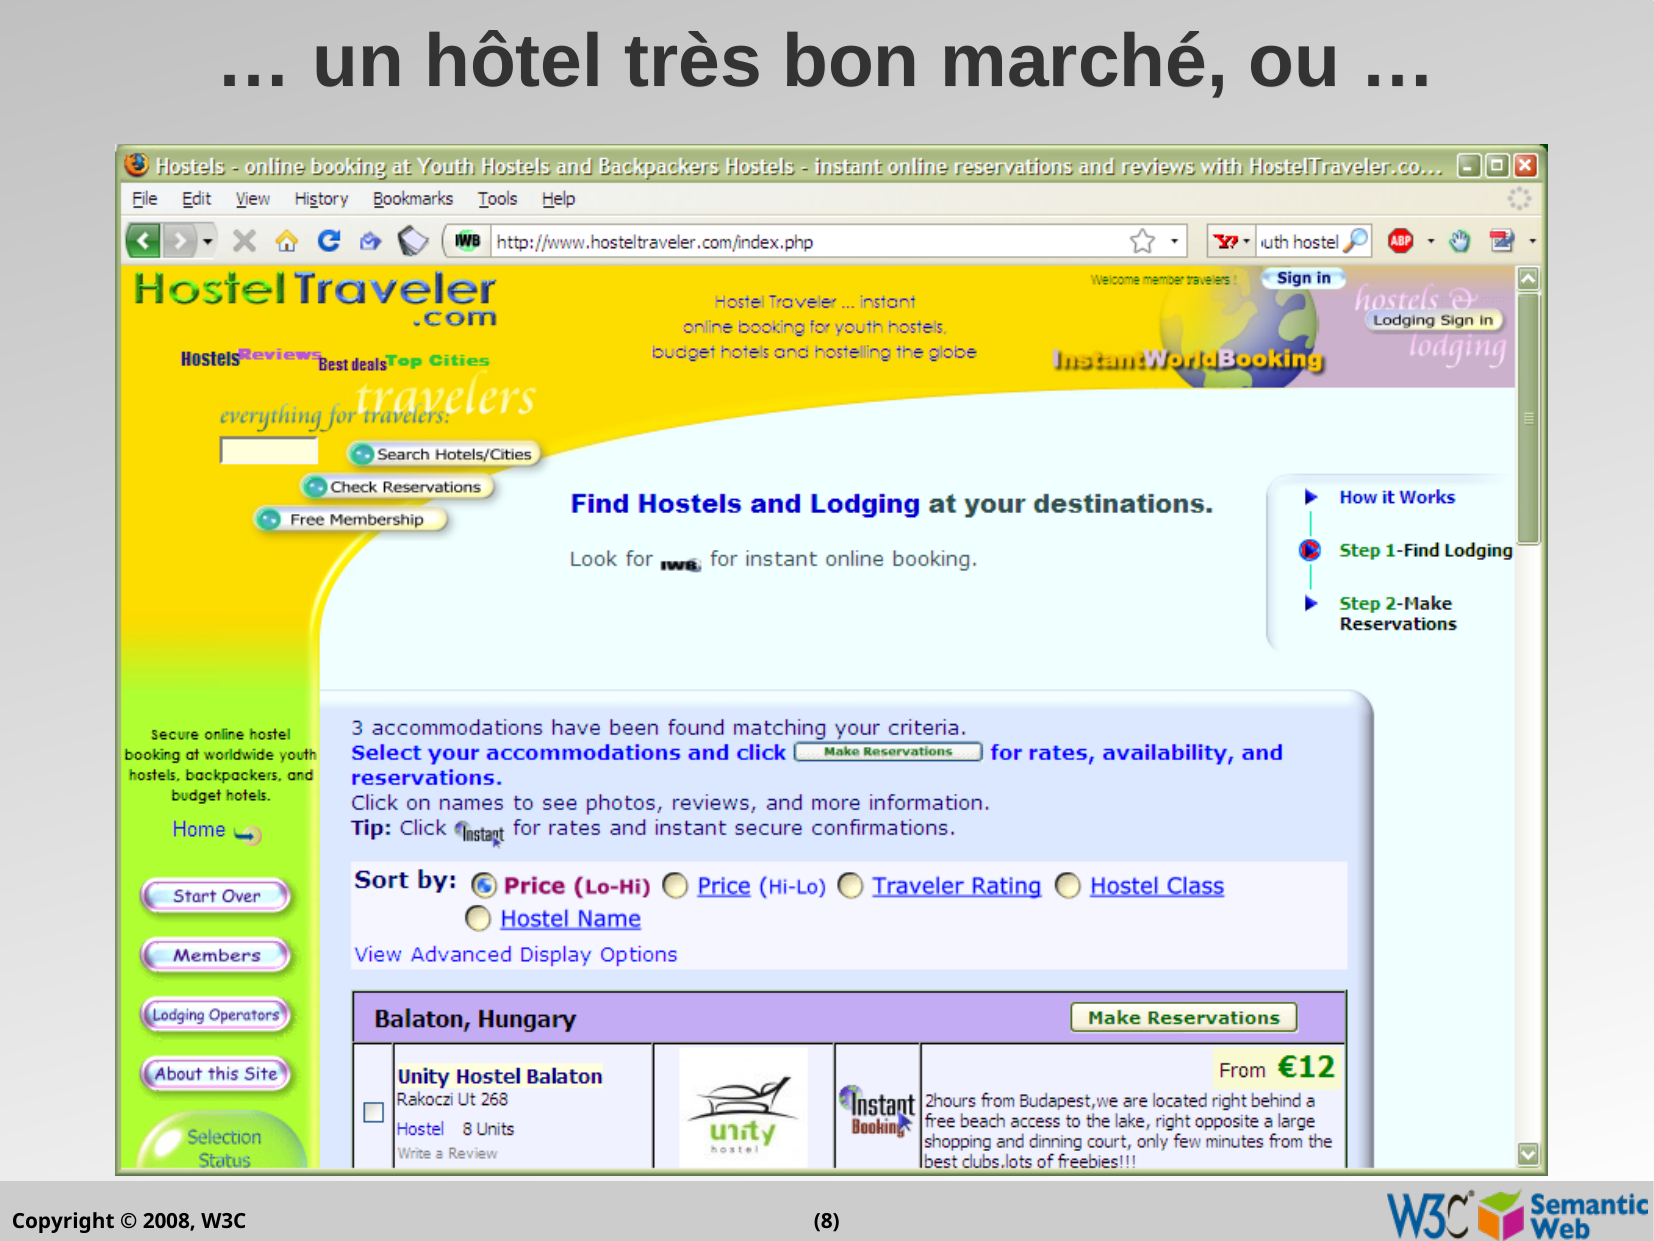

# … un hôtel très bon marché, ou …